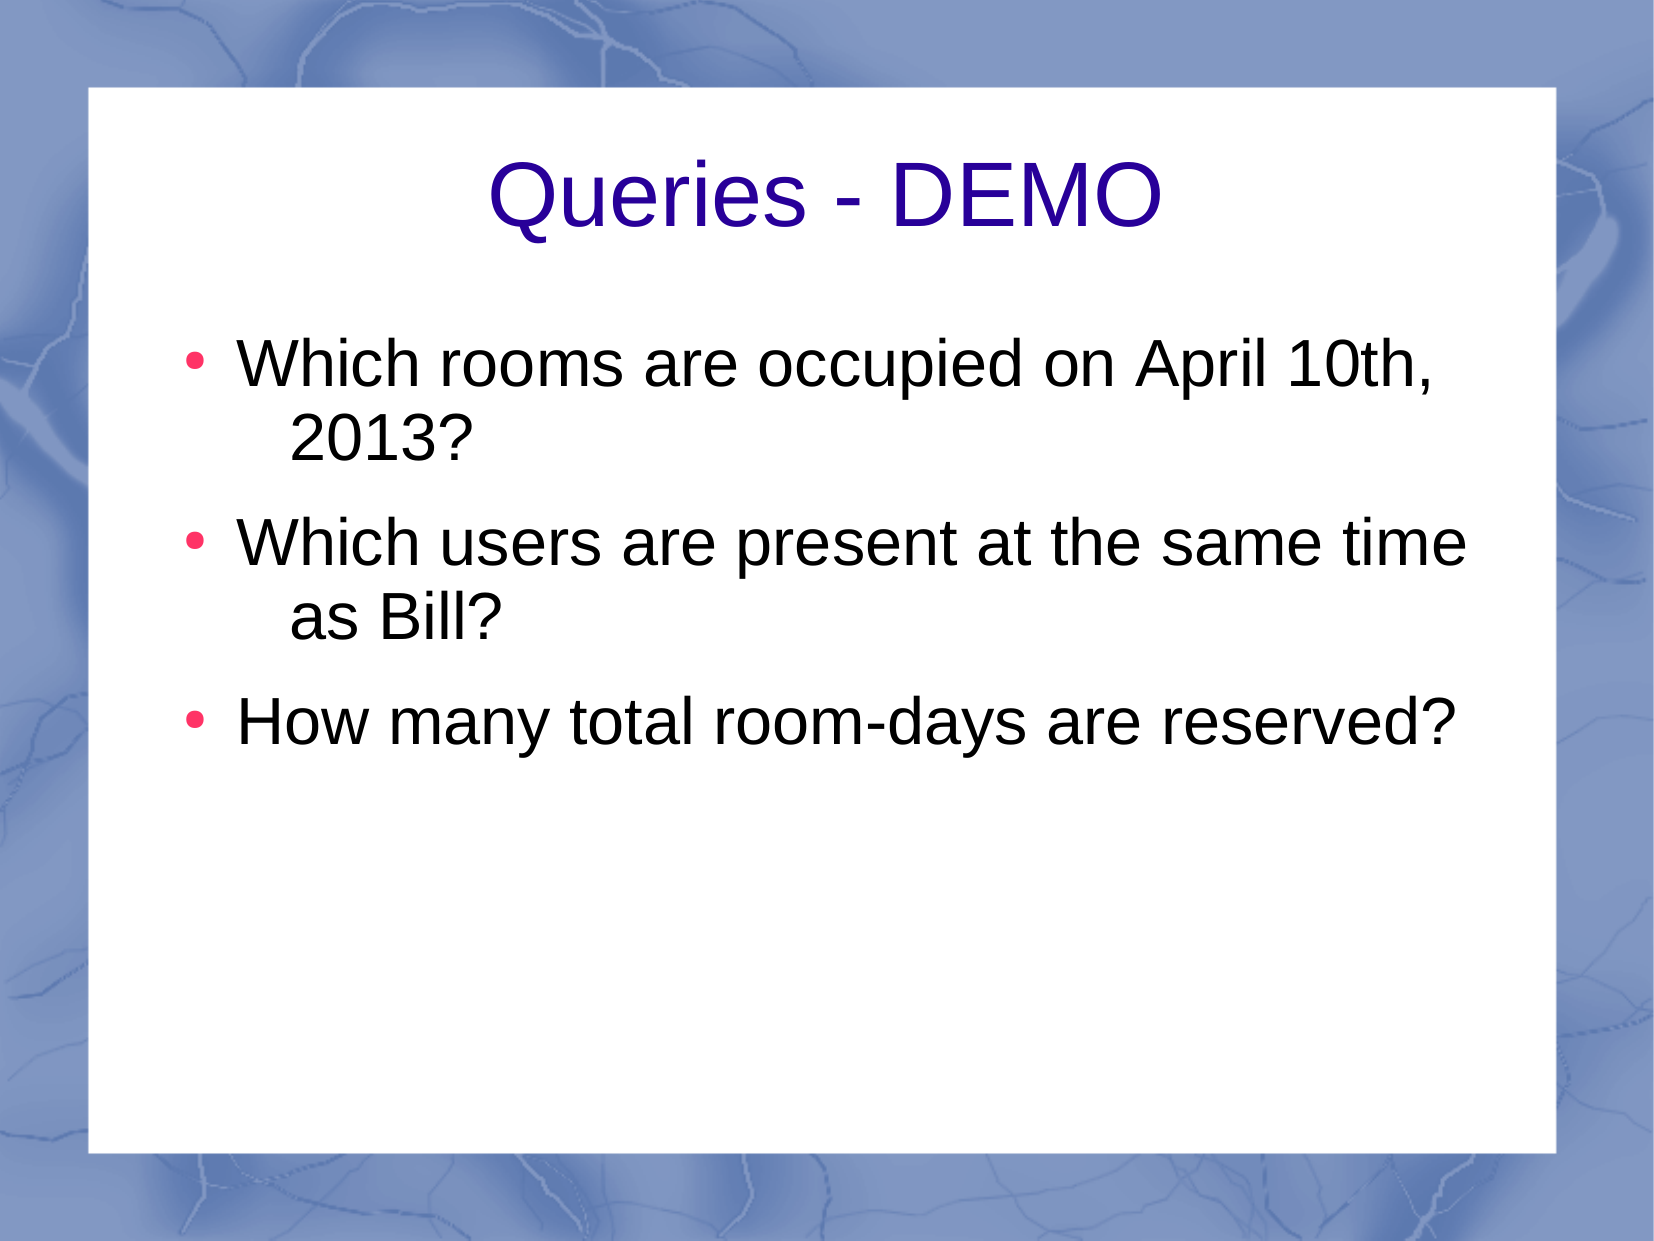

# Queries - DEMO
Which rooms are occupied on April 10th, 2013?
Which users are present at the same time as Bill?
How many total room-days are reserved?